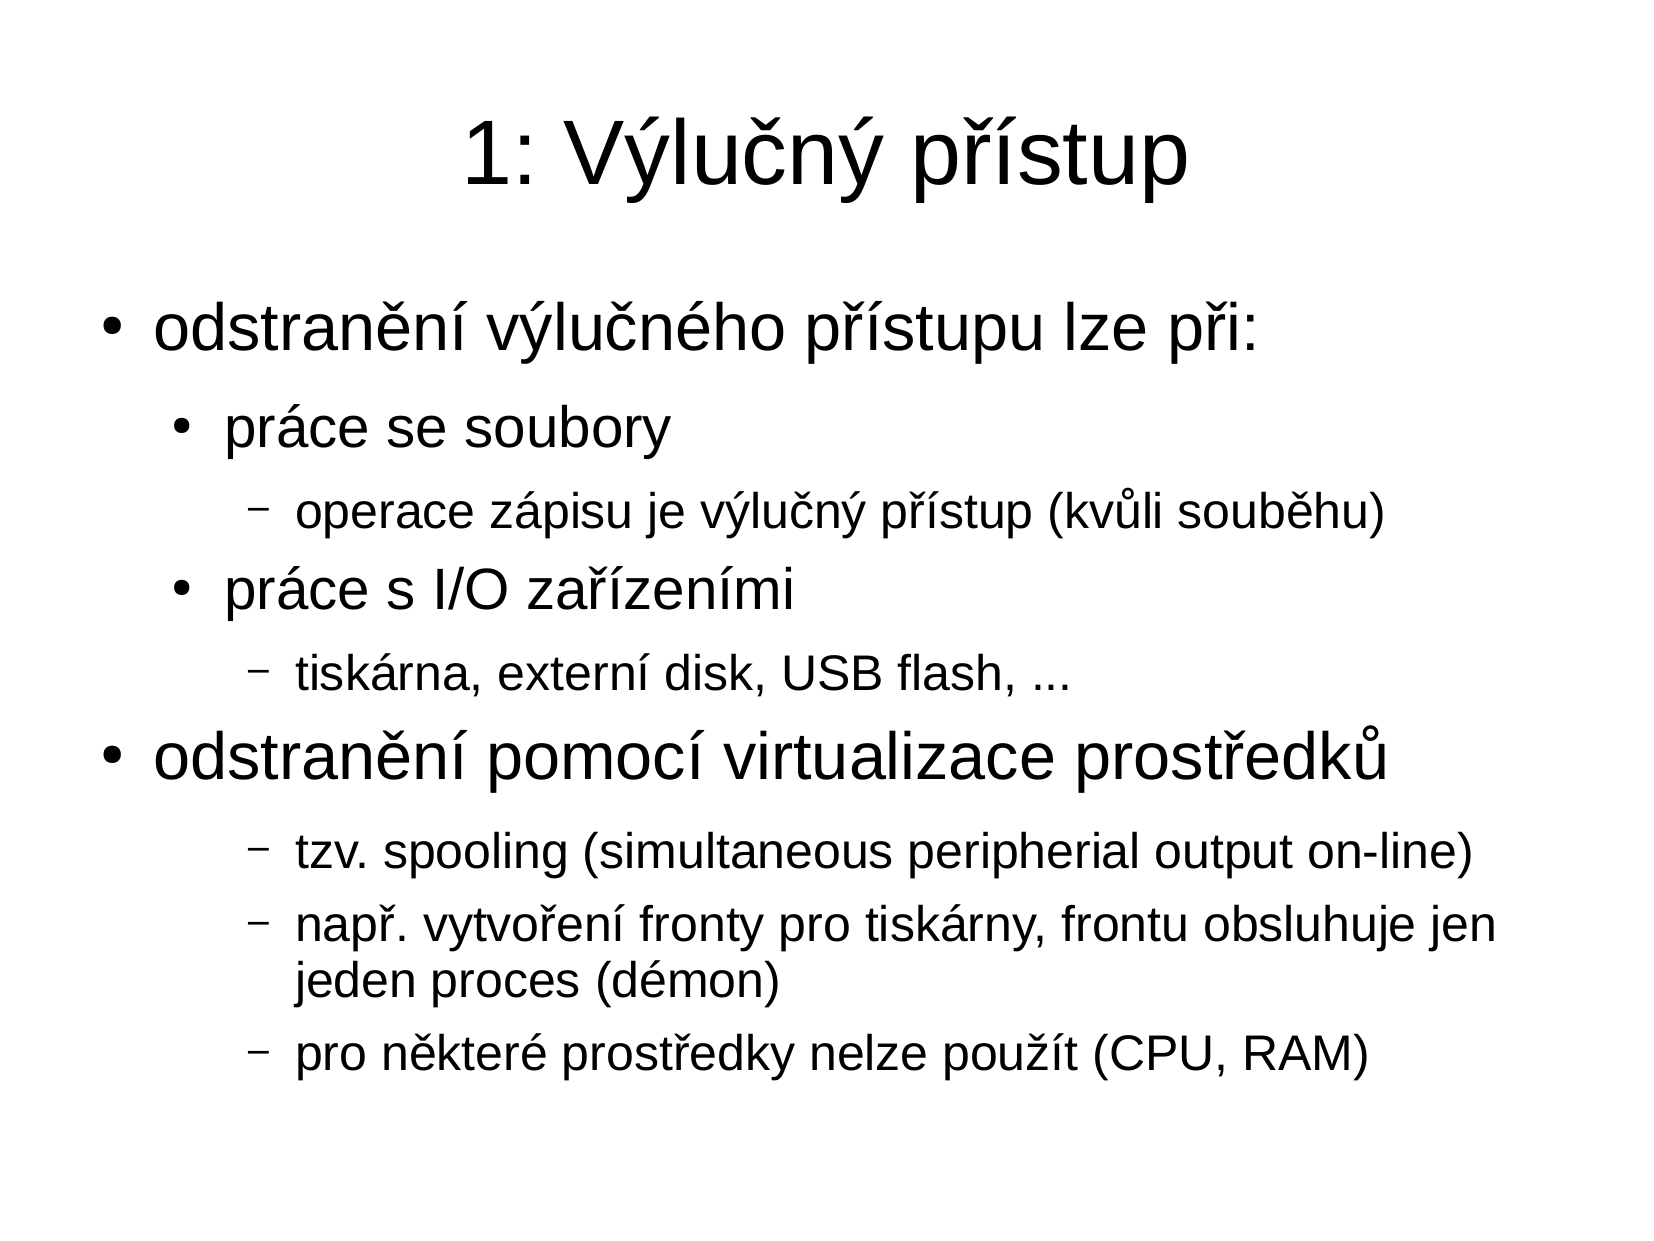

# 1: Výlučný přístup
odstranění výlučného přístupu lze při:
práce se soubory
operace zápisu je výlučný přístup (kvůli souběhu)
práce s I/O zařízeními
tiskárna, externí disk, USB flash, ...
odstranění pomocí virtualizace prostředků
tzv. spooling (simultaneous peripherial output on-line)
např. vytvoření fronty pro tiskárny, frontu obsluhuje jen jeden proces (démon)
pro některé prostředky nelze použít (CPU, RAM)